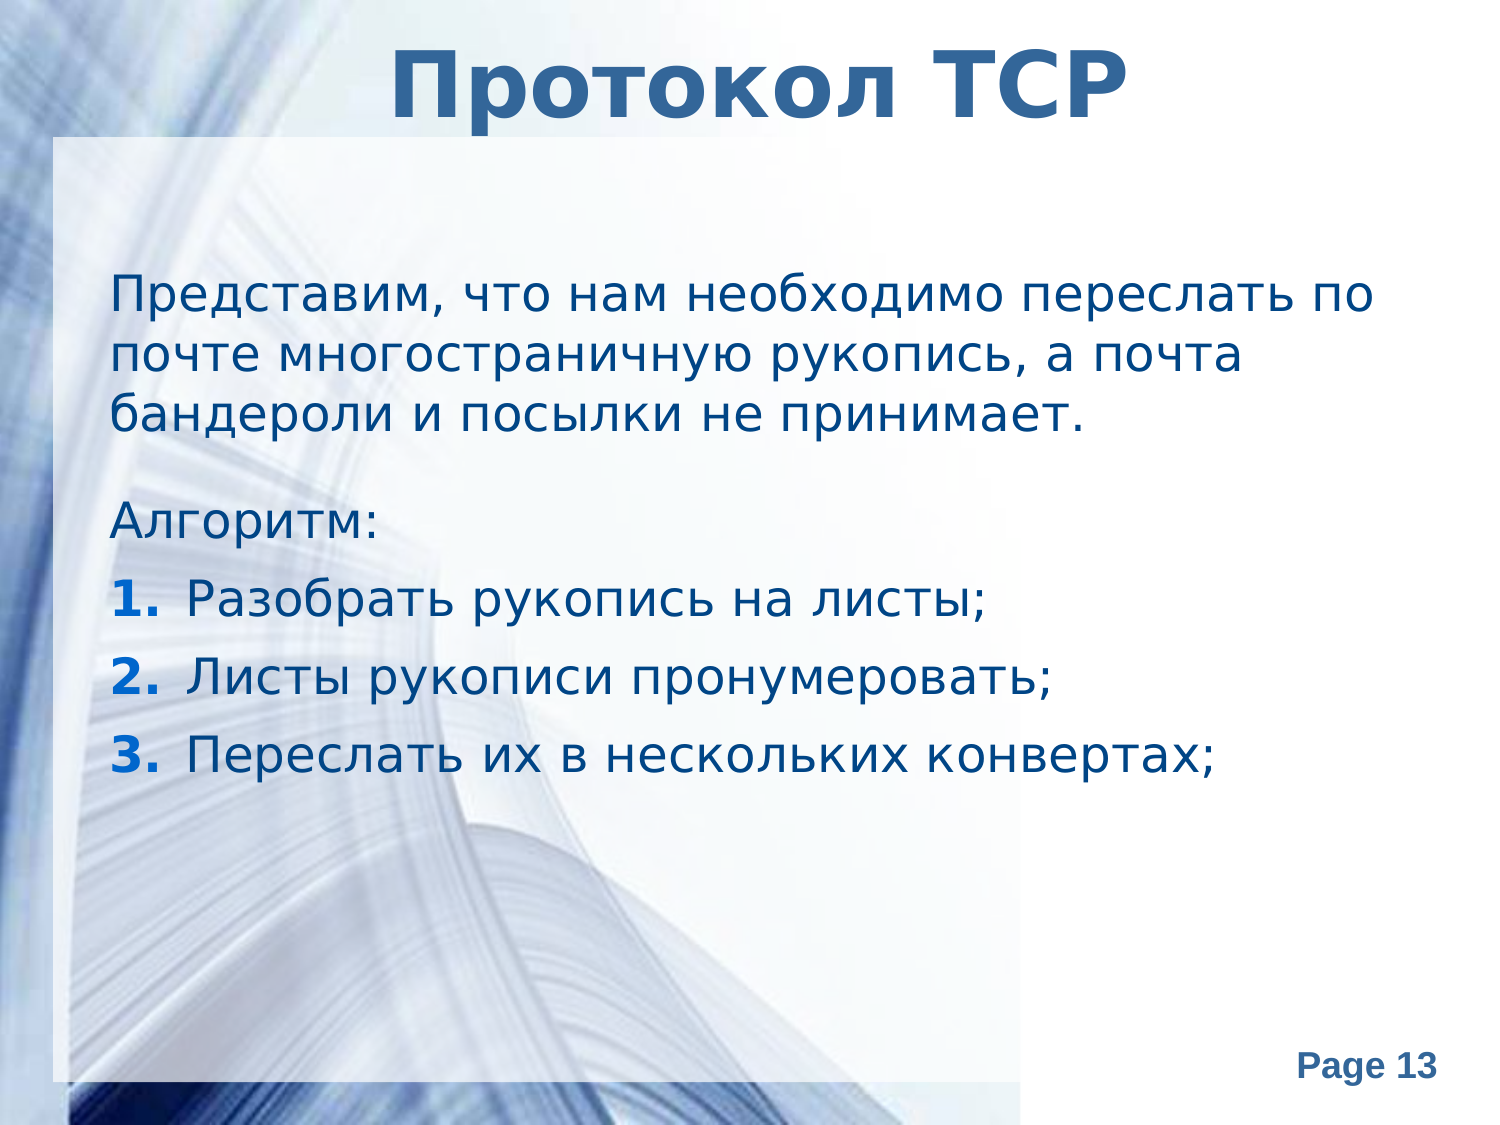

Протокол TCP
Представим, что нам необходимо переслать по почте многостраничную рукопись, а почта бандероли и посылки не принимает.
Алгоритм:
 Разобрать рукопись на листы;
 Листы рукописи пронумеровать;
 Переслать их в нескольких конвертах;